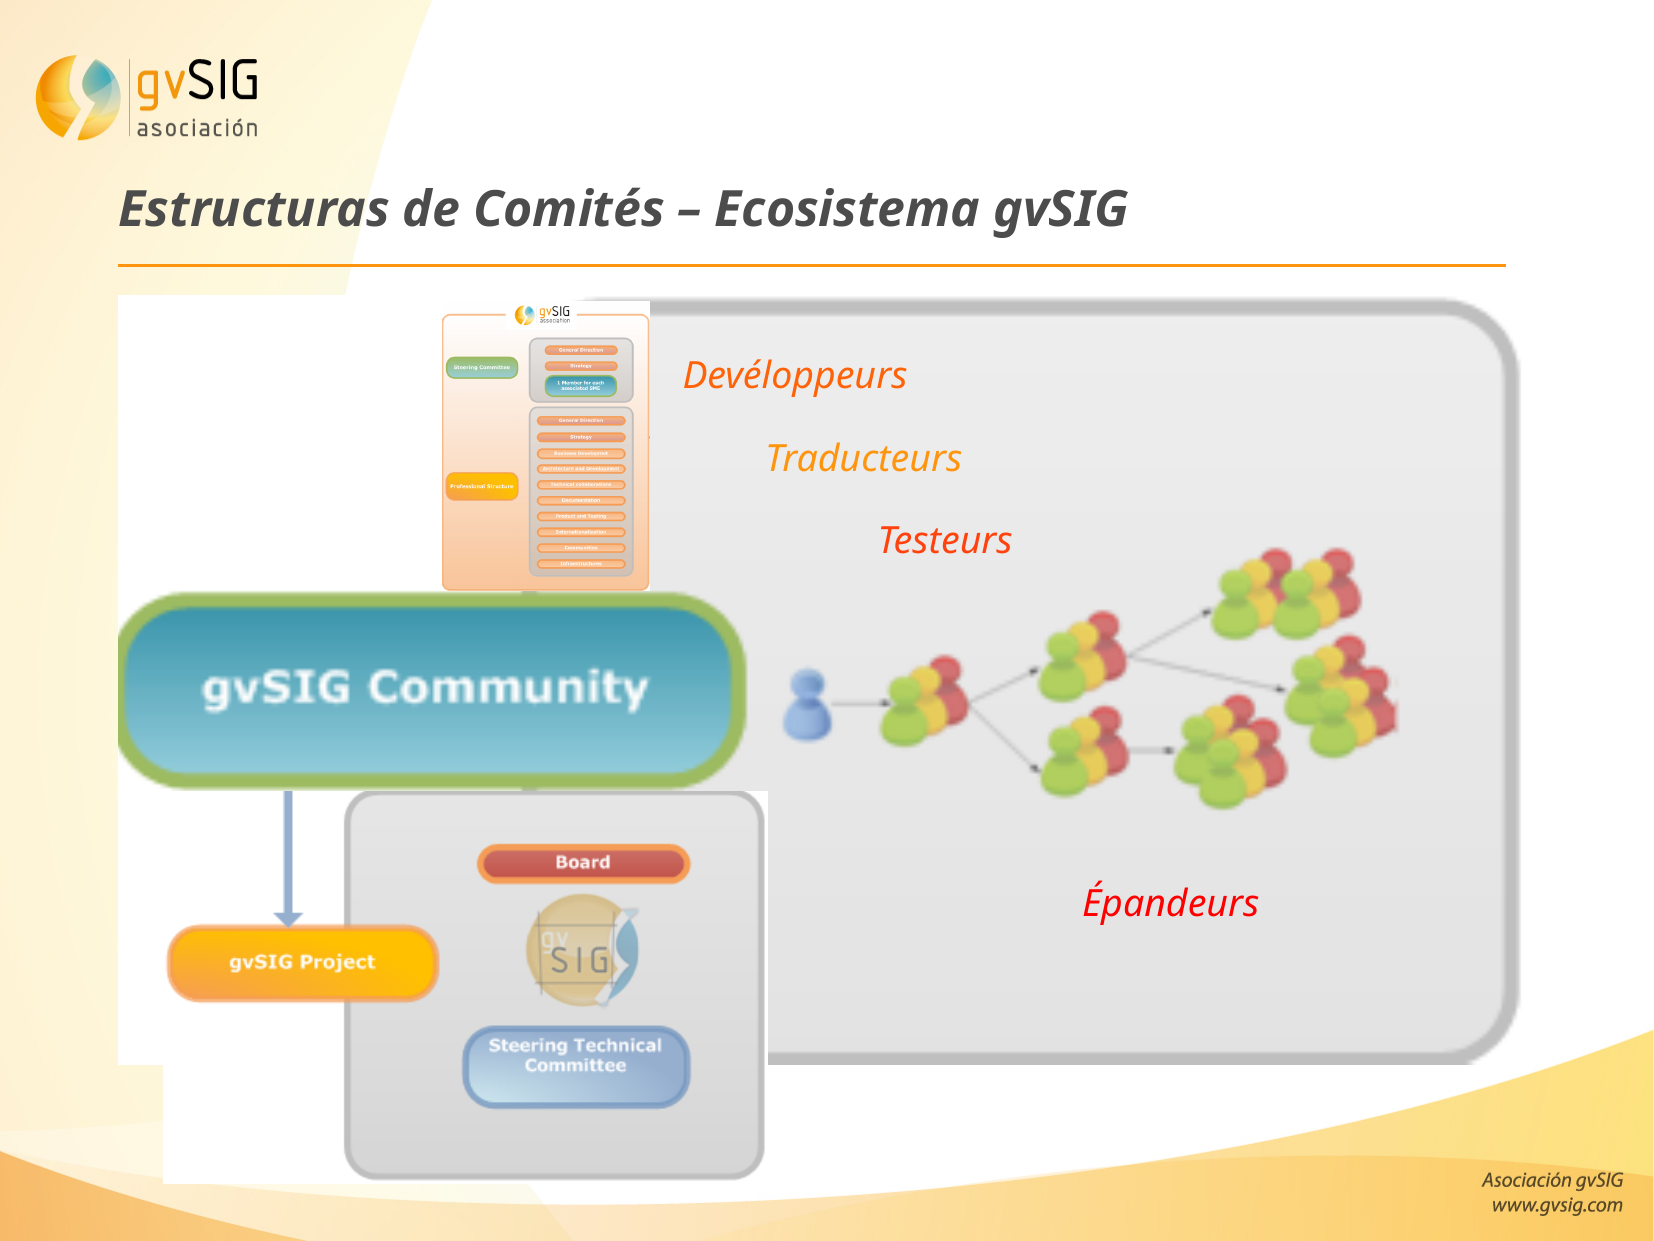

Estructuras de Comités – Ecosistema gvSIG
Devéloppeurs
Traducteurs
Testeurs
Épandeurs